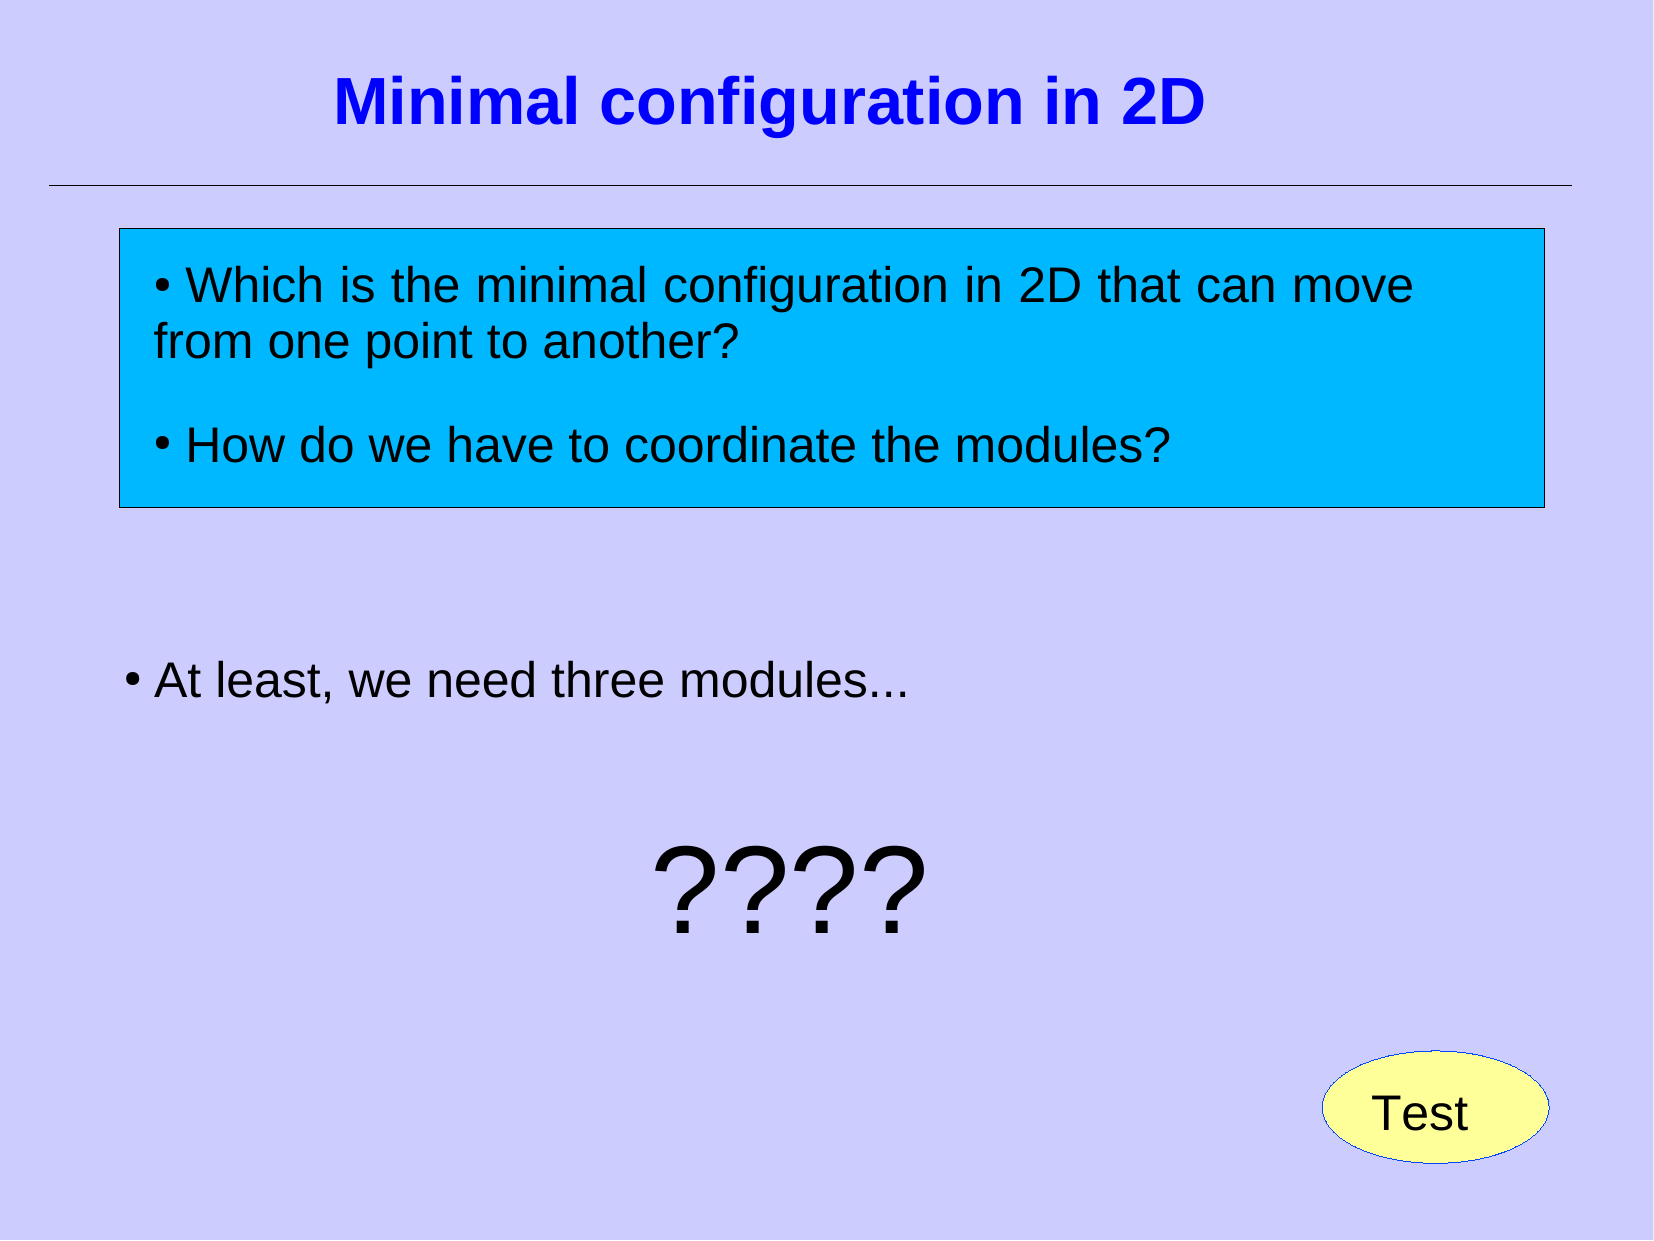

# Minimal configuration in 2D
 Which is the minimal configuration in 2D that can move from one point to another?
 How do we have to coordinate the modules?
 At least, we need three modules...
????
Test